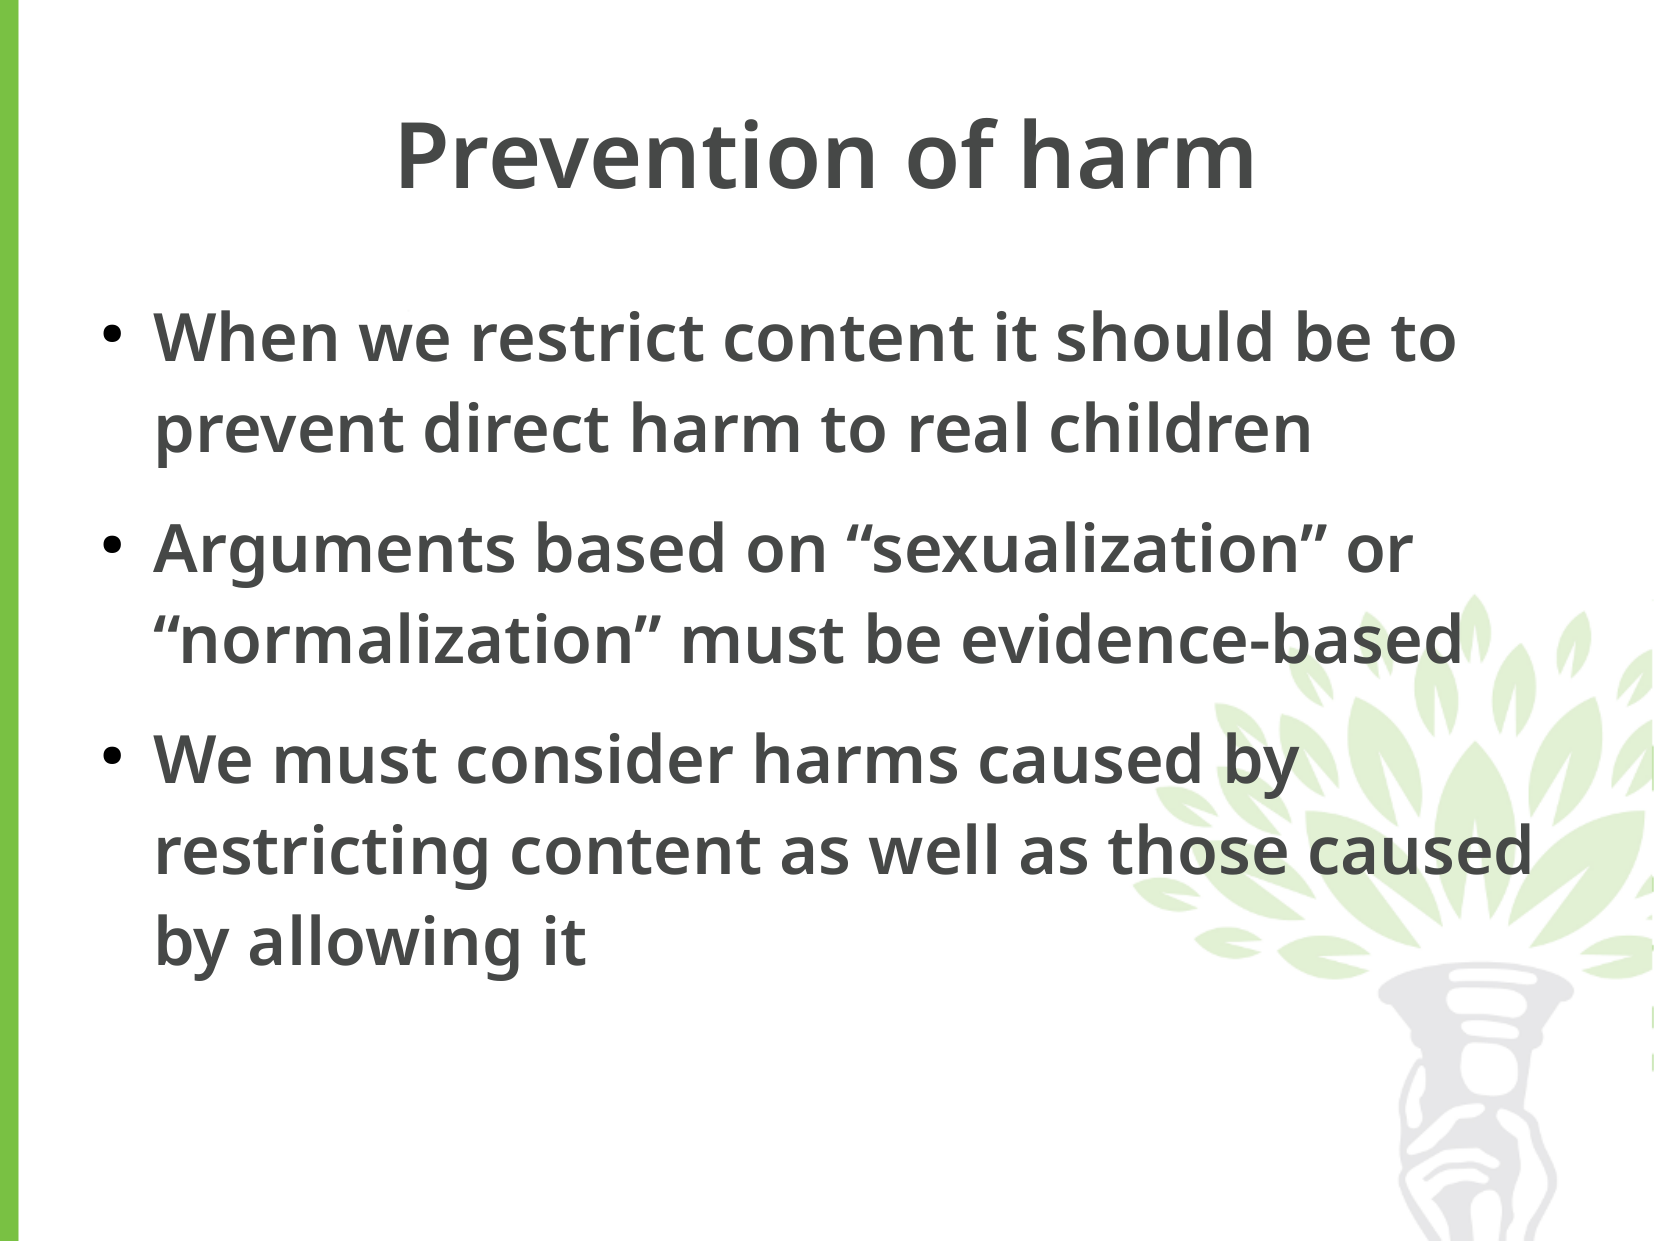

# Prevention of harm
When we restrict content it should be to prevent direct harm to real children
Arguments based on “sexualization” or “normalization” must be evidence-based
We must consider harms caused by restricting content as well as those caused by allowing it